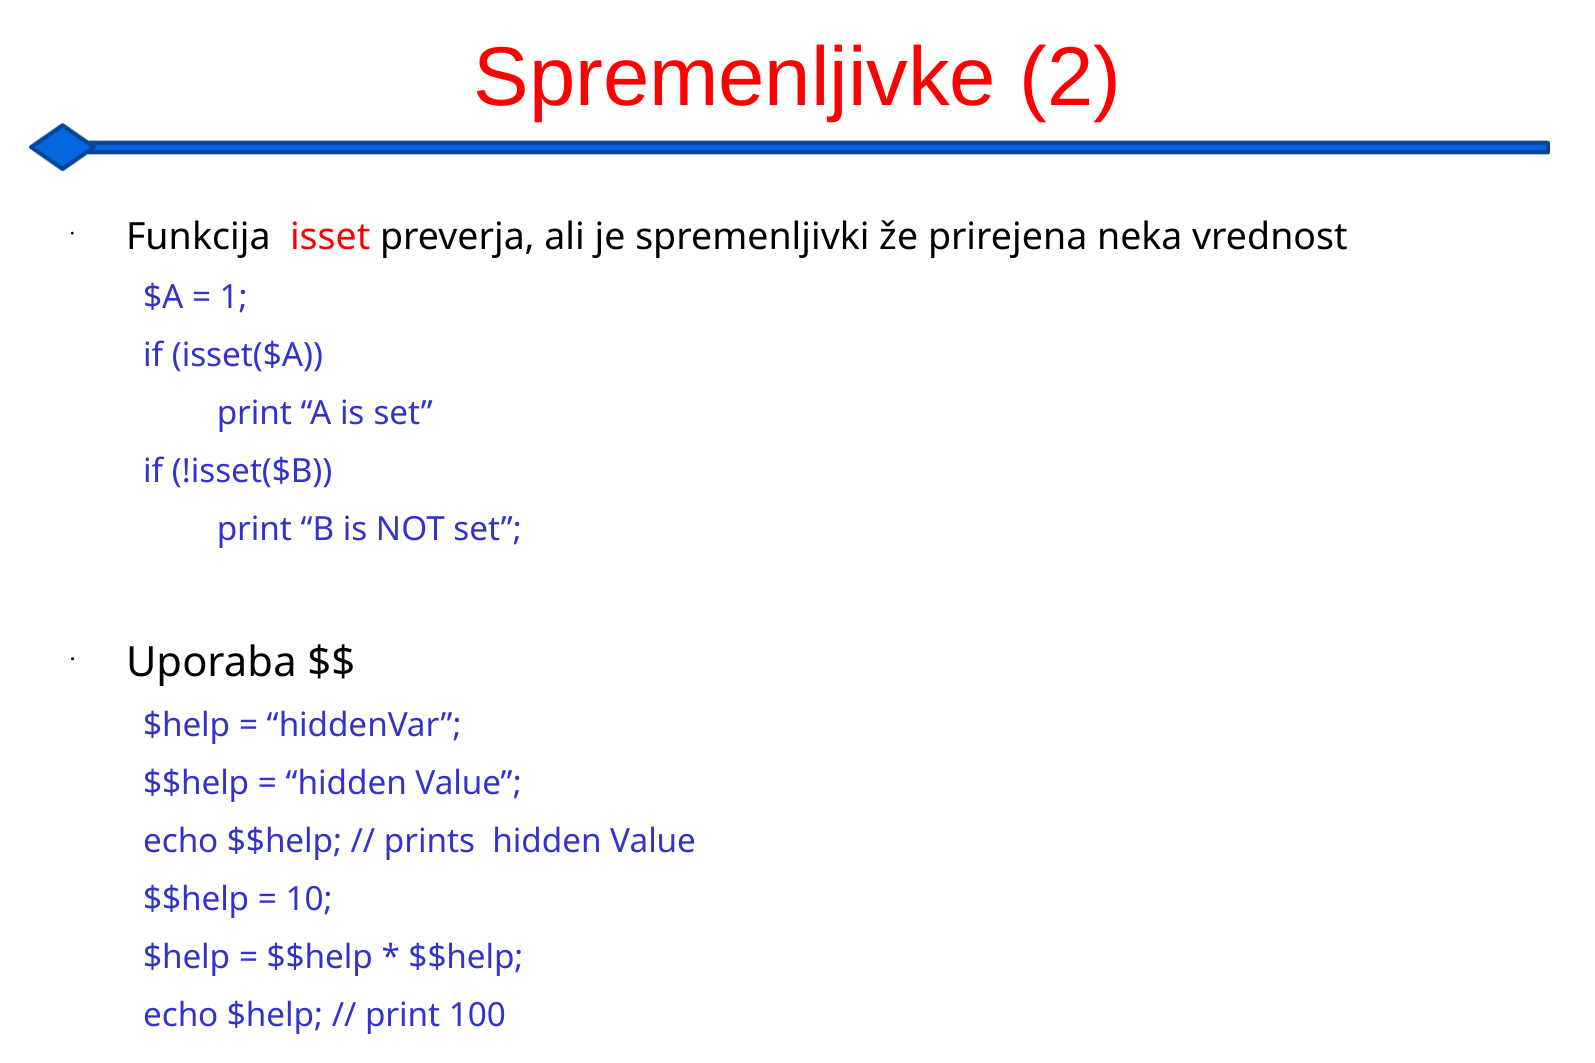

# Spremenljivke (2)
Funkcija isset preverja, ali je spremenljivki že prirejena neka vrednost
		$A = 1;
		if (isset($A))
			print “A is set”
		if (!isset($B))
			print “B is NOT set”;
Uporaba $$
		$help = “hiddenVar”;
		$$help = “hidden Value”;
		echo $$help; // prints hidden Value
		$$help = 10;
		$help = $$help * $$help;
		echo $help; // print 100